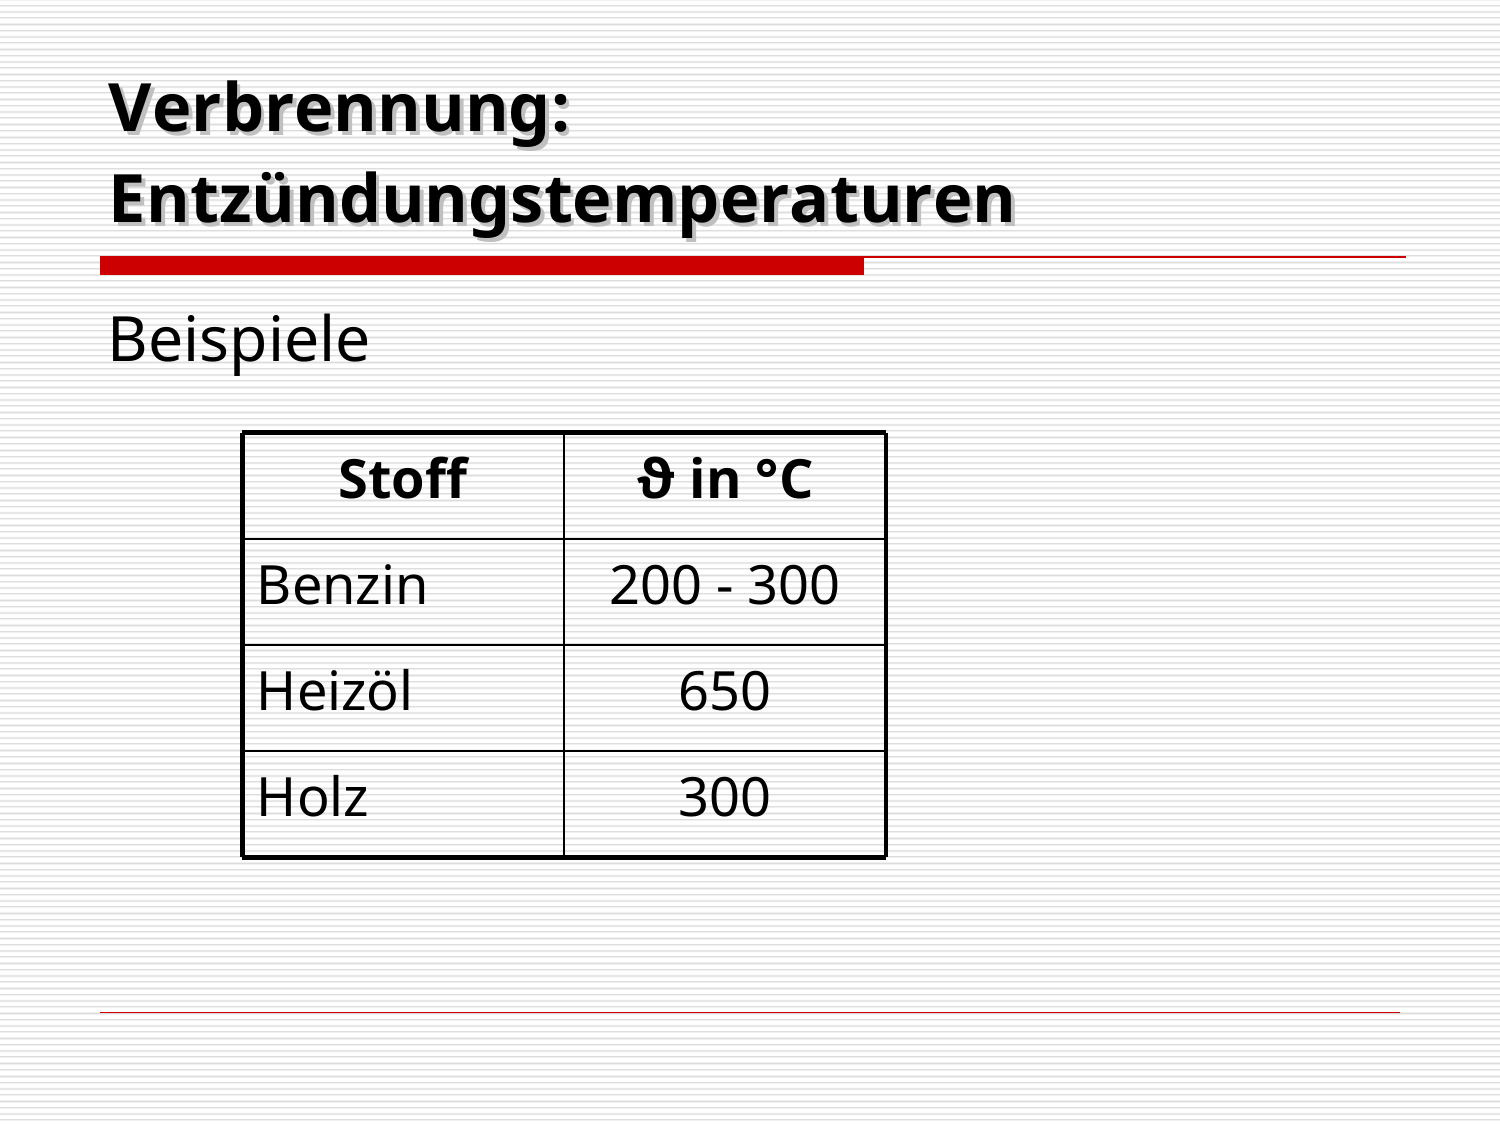

# Verbrennung: Entzündungstemperaturen
Beispiele
Stoff
ϑ in °C
Benzin
200 - 300
Heizöl
650
Holz
300